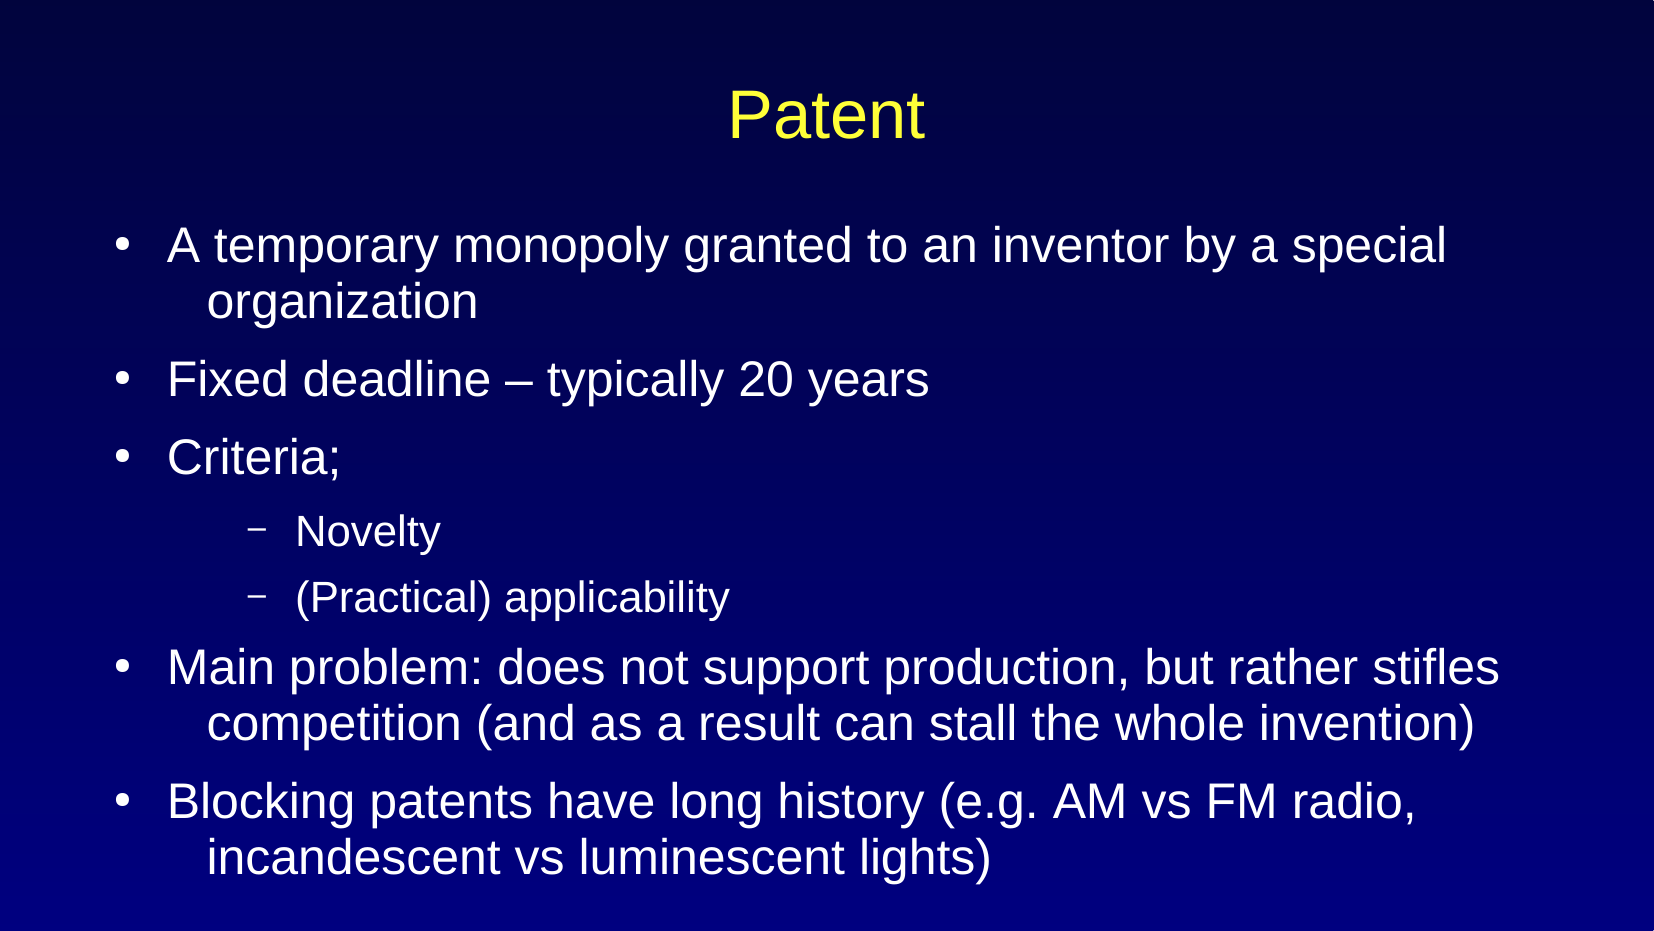

# Patent
A temporary monopoly granted to an inventor by a special organization
Fixed deadline – typically 20 years
Criteria;
Novelty
(Practical) applicability
Main problem: does not support production, but rather stifles competition (and as a result can stall the whole invention)
Blocking patents have long history (e.g. AM vs FM radio, incandescent vs luminescent lights)